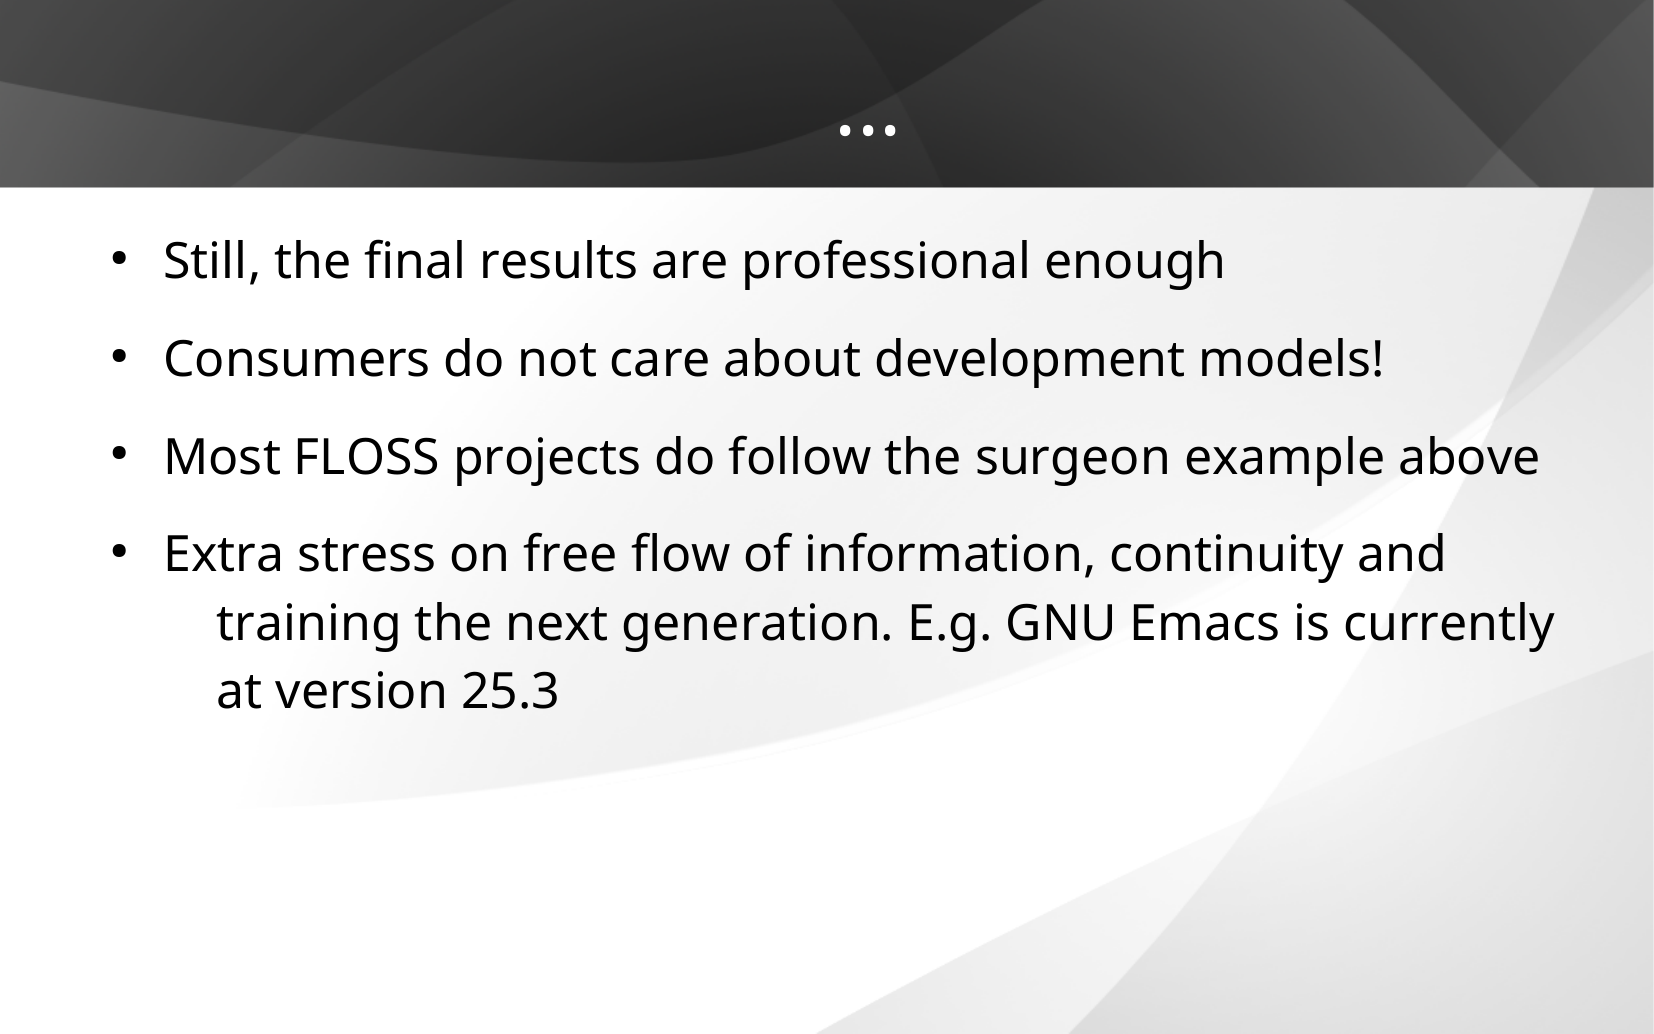

# ...
Still, the final results are professional enough
Consumers do not care about development models!
Most FLOSS projects do follow the surgeon example above
Extra stress on free flow of information, continuity and training the next generation. E.g. GNU Emacs is currently at version 25.3